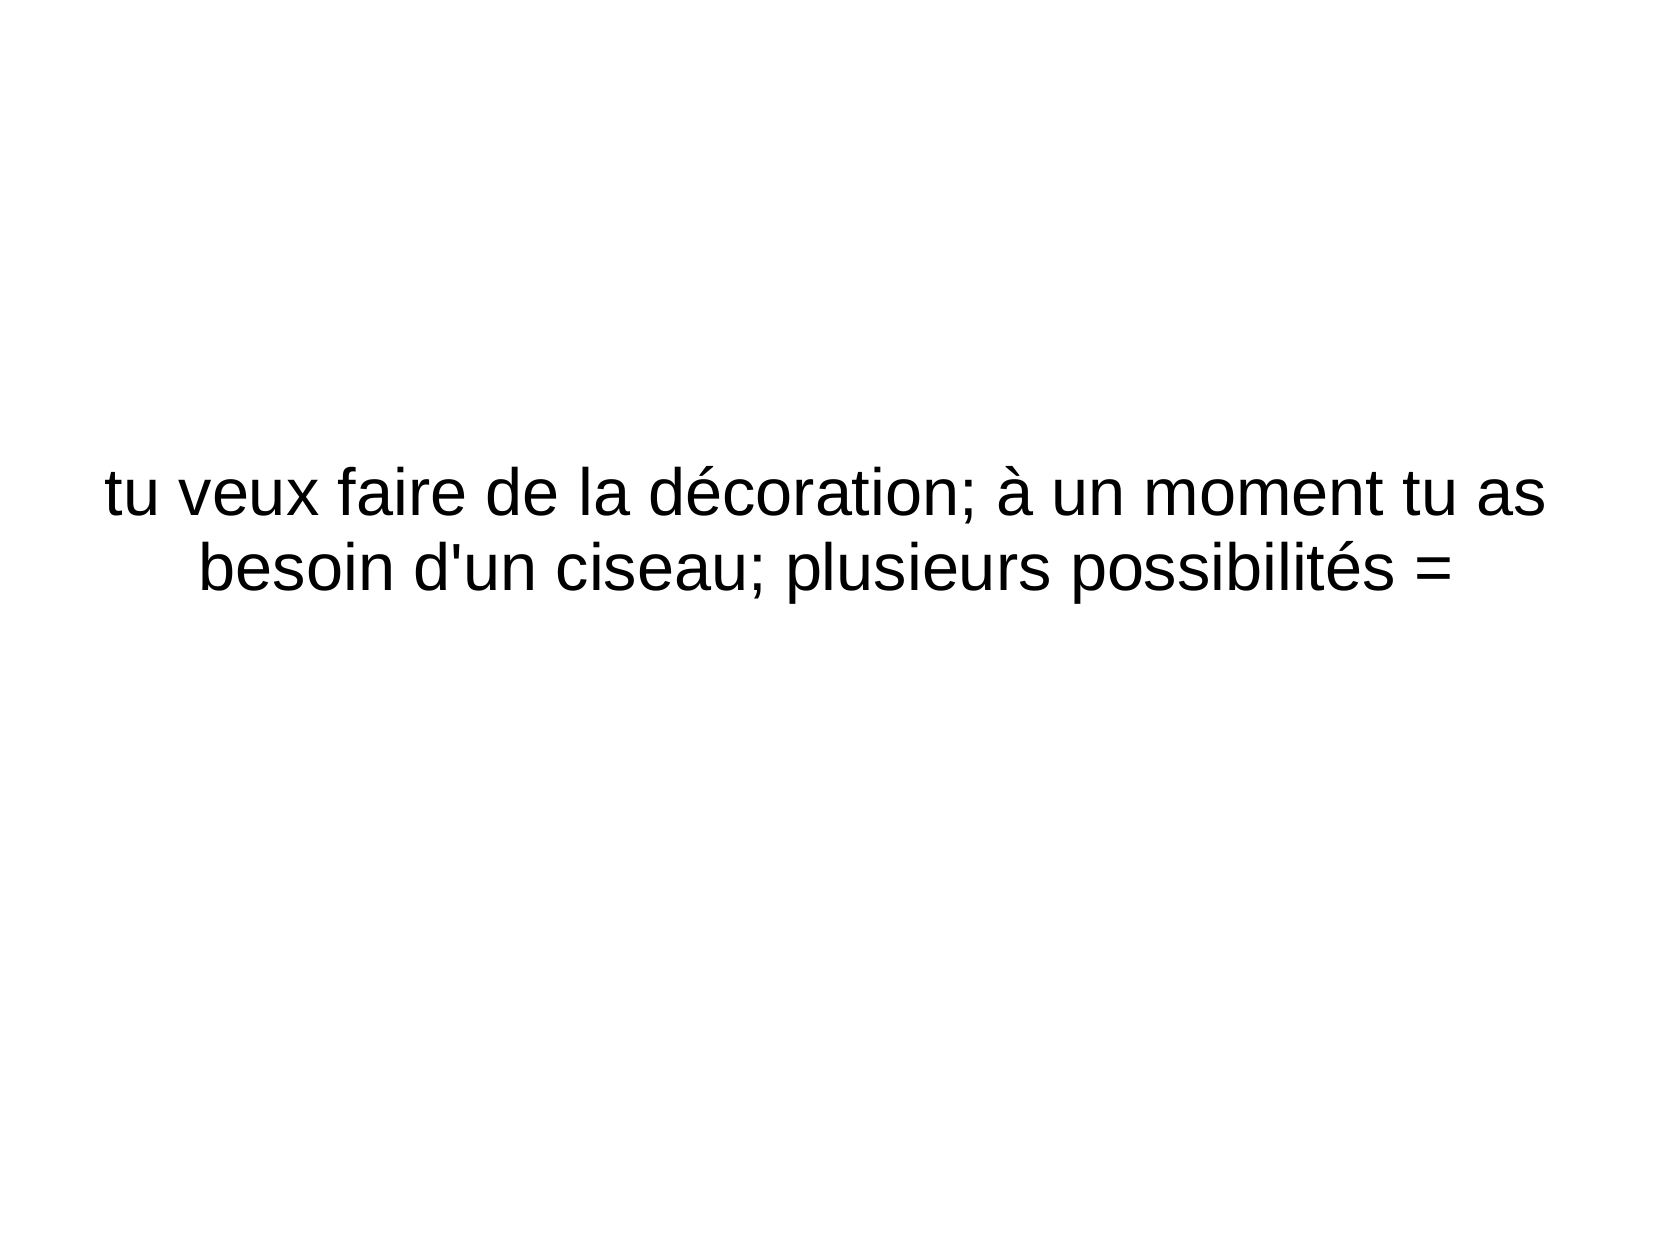

# tu veux faire de la décoration; à un moment tu as besoin d'un ciseau; plusieurs possibilités =